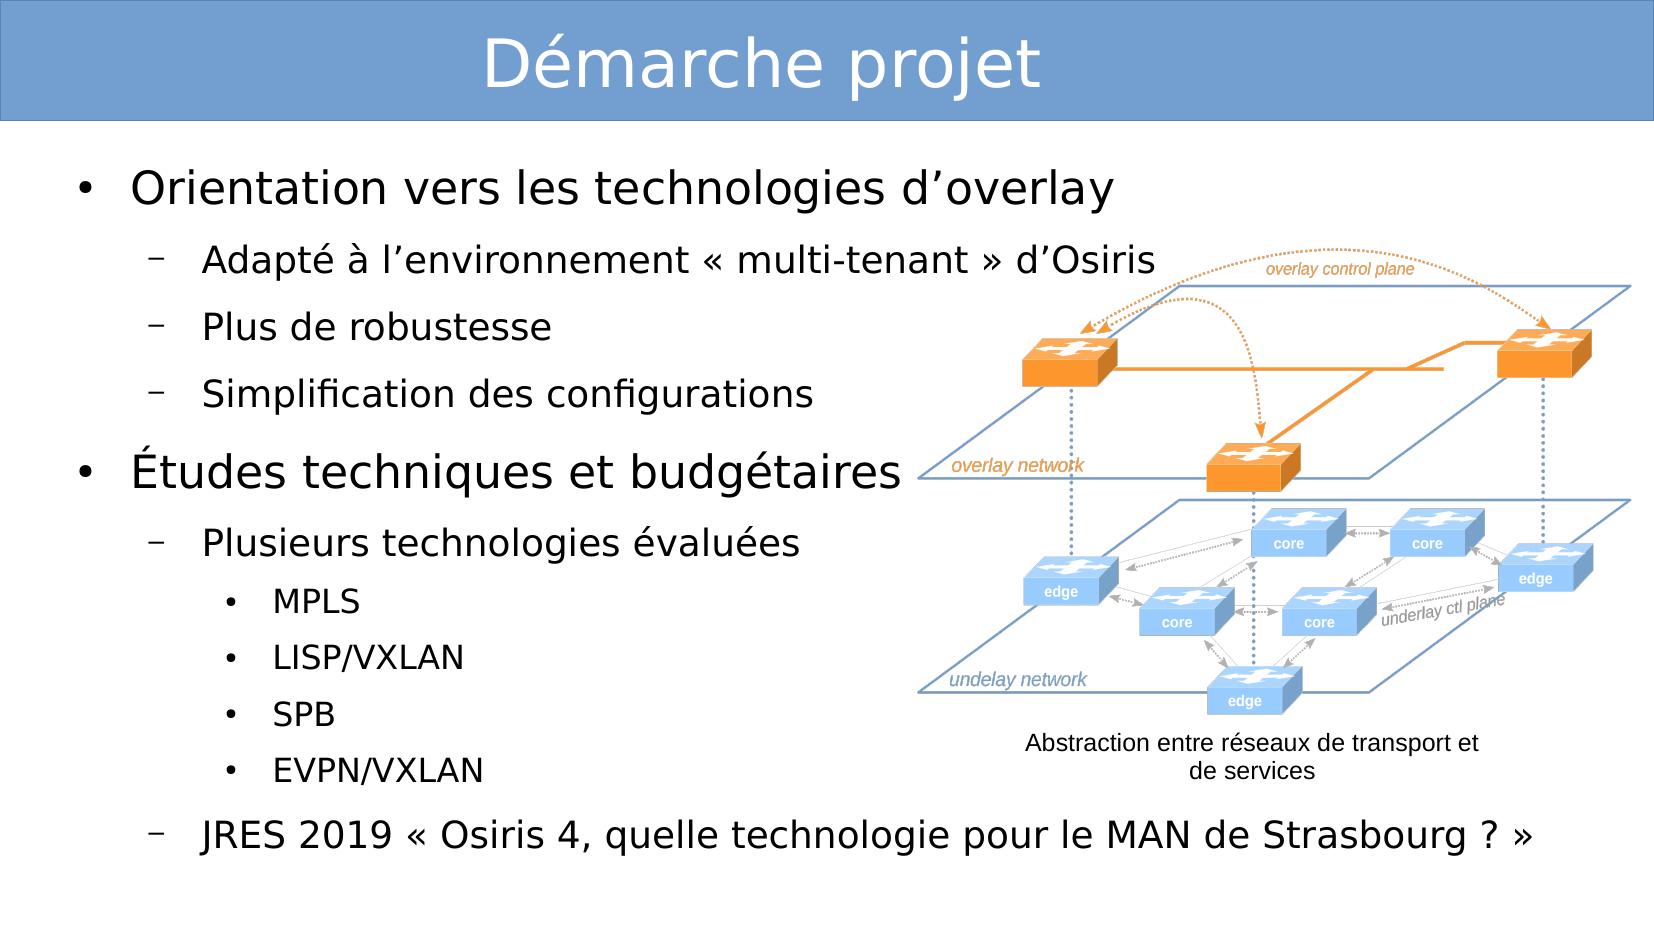

Démarche projet
# Orientation vers les technologies d’overlay
Adapté à l’environnement « multi-tenant » d’Osiris
Plus de robustesse
Simplification des configurations
Études techniques et budgétaires
Plusieurs technologies évaluées
MPLS
LISP/VXLAN
SPB
EVPN/VXLAN
JRES 2019 « Osiris 4, quelle technologie pour le MAN de Strasbourg ? »
Abstraction entre réseaux de transport et de services